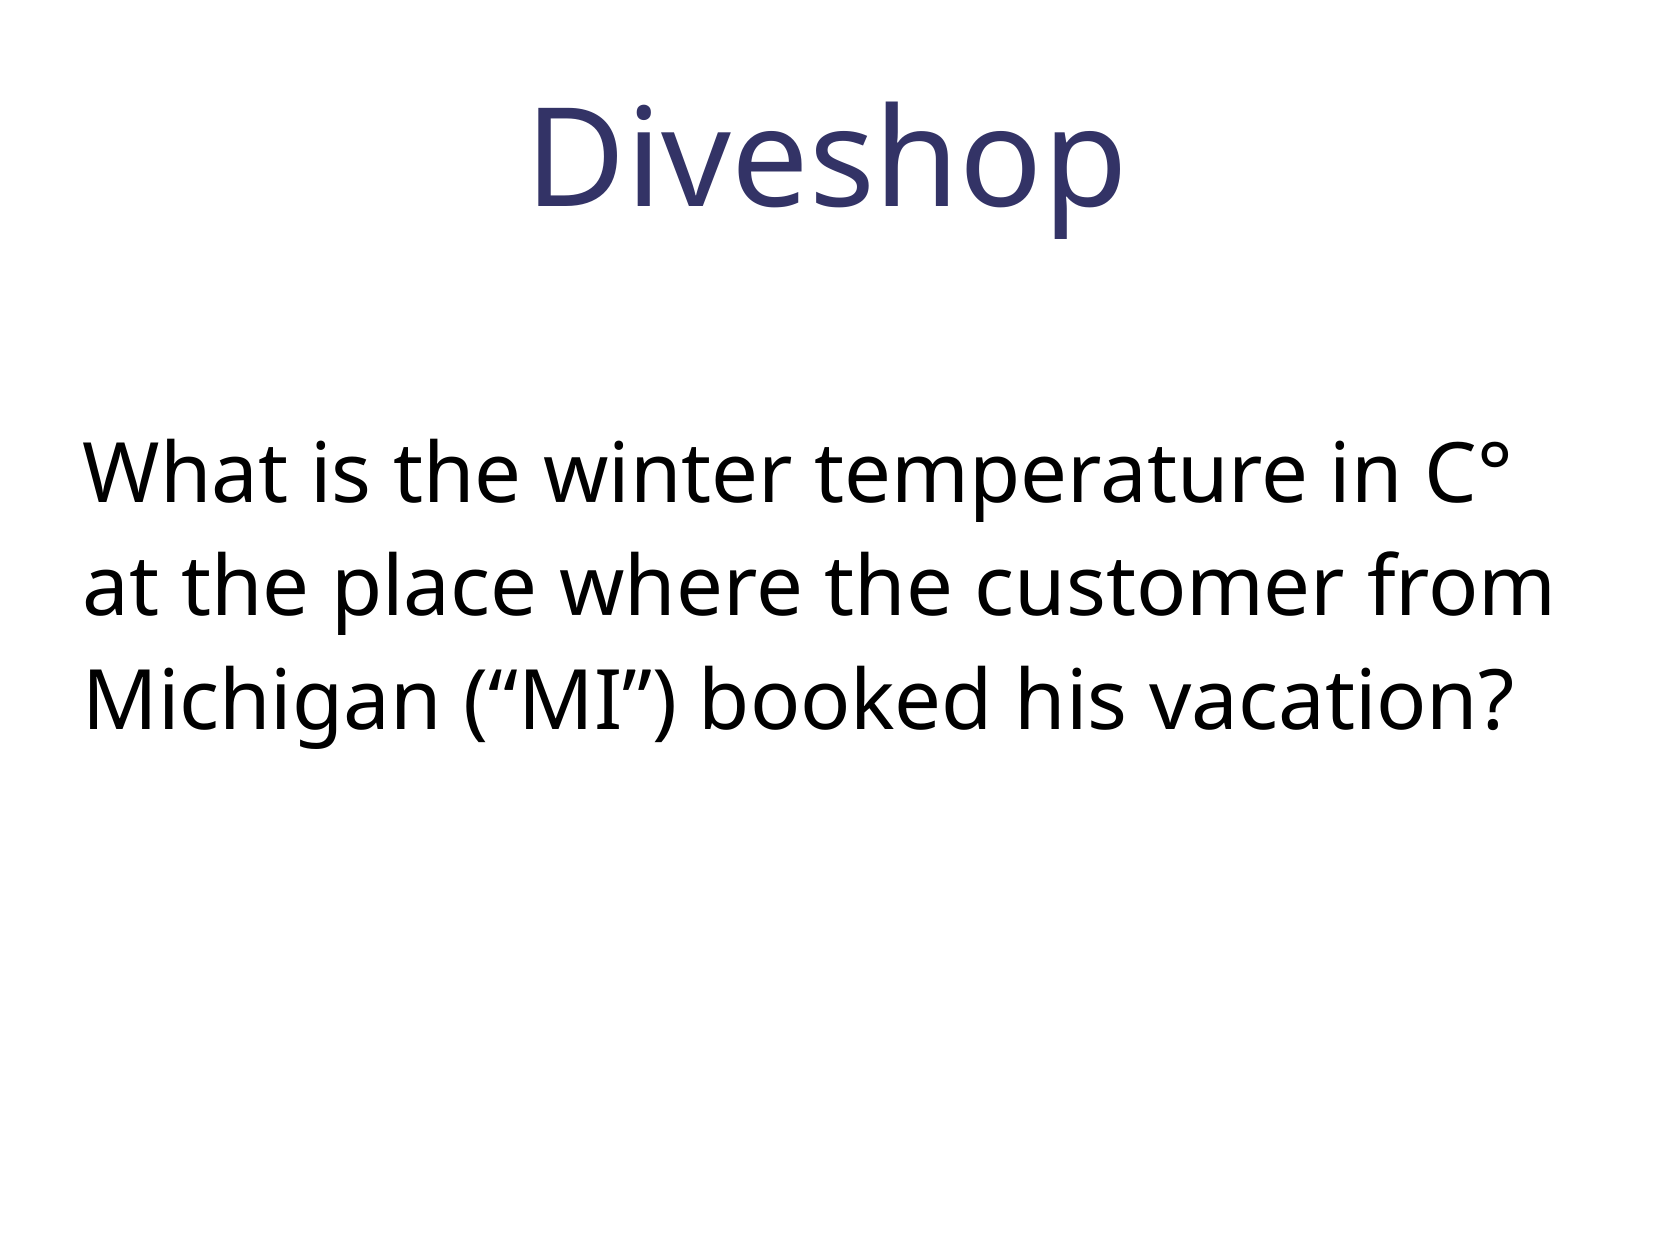

# Diveshop
What is the winter temperature in C° at the place where the customer from Michigan (“MI”) booked his vacation?